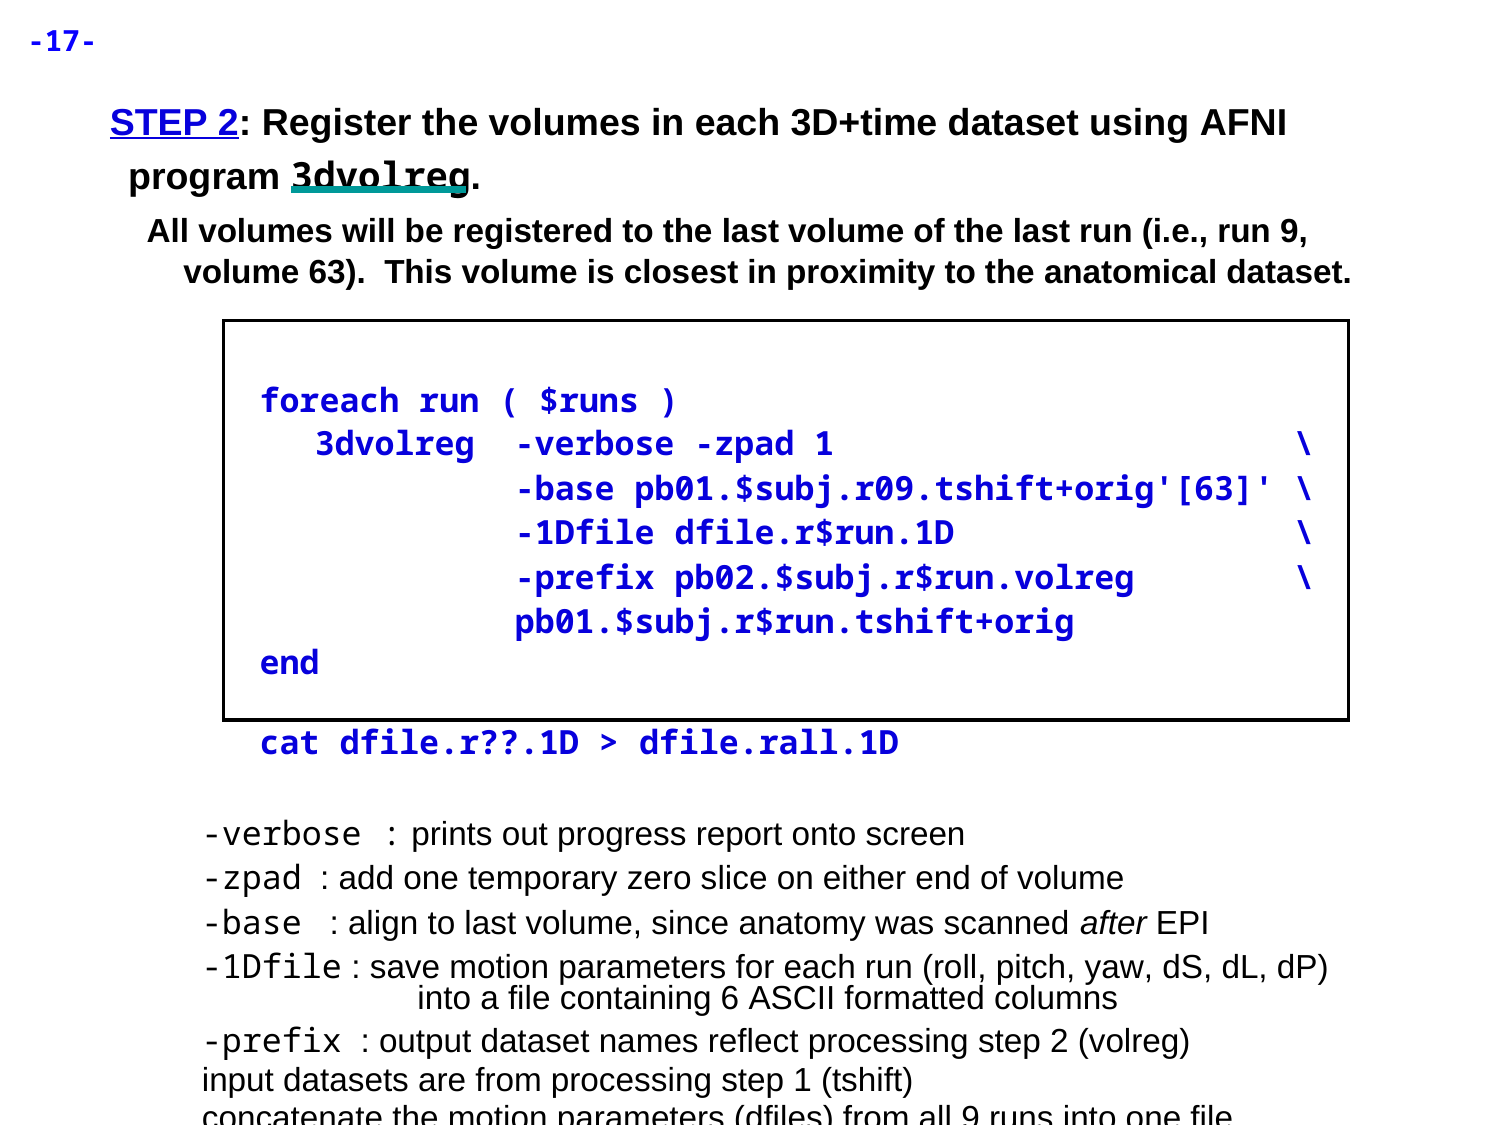

# STEP 2: Register the volumes in each 3D+time dataset using AFNI program 3dvolreg.
All volumes will be registered to the last volume of the last run (i.e., run 9, volume 63). This volume is closest in proximity to the anatomical dataset.
foreach run ( $runs )
3dvolreg -verbose -zpad 1 \
 -base pb01.$subj.r09.tshift+orig'[63]' \
 -1Dfile dfile.r$run.1D \
 -prefix pb02.$subj.r$run.volreg \
 pb01.$subj.r$run.tshift+orig
end
cat dfile.r??.1D > dfile.rall.1D
-verbose : prints out progress report onto screen
-zpad : add one temporary zero slice on either end of volume
-base : align to last volume, since anatomy was scanned after EPI
-1Dfile : save motion parameters for each run (roll, pitch, yaw, dS, dL, dP) 	 into a file containing 6 ASCII formatted columns
-prefix : output dataset names reflect processing step 2 (volreg)
input datasets are from processing step 1 (tshift)
concatenate the motion parameters (dfiles) from all 9 runs into one file